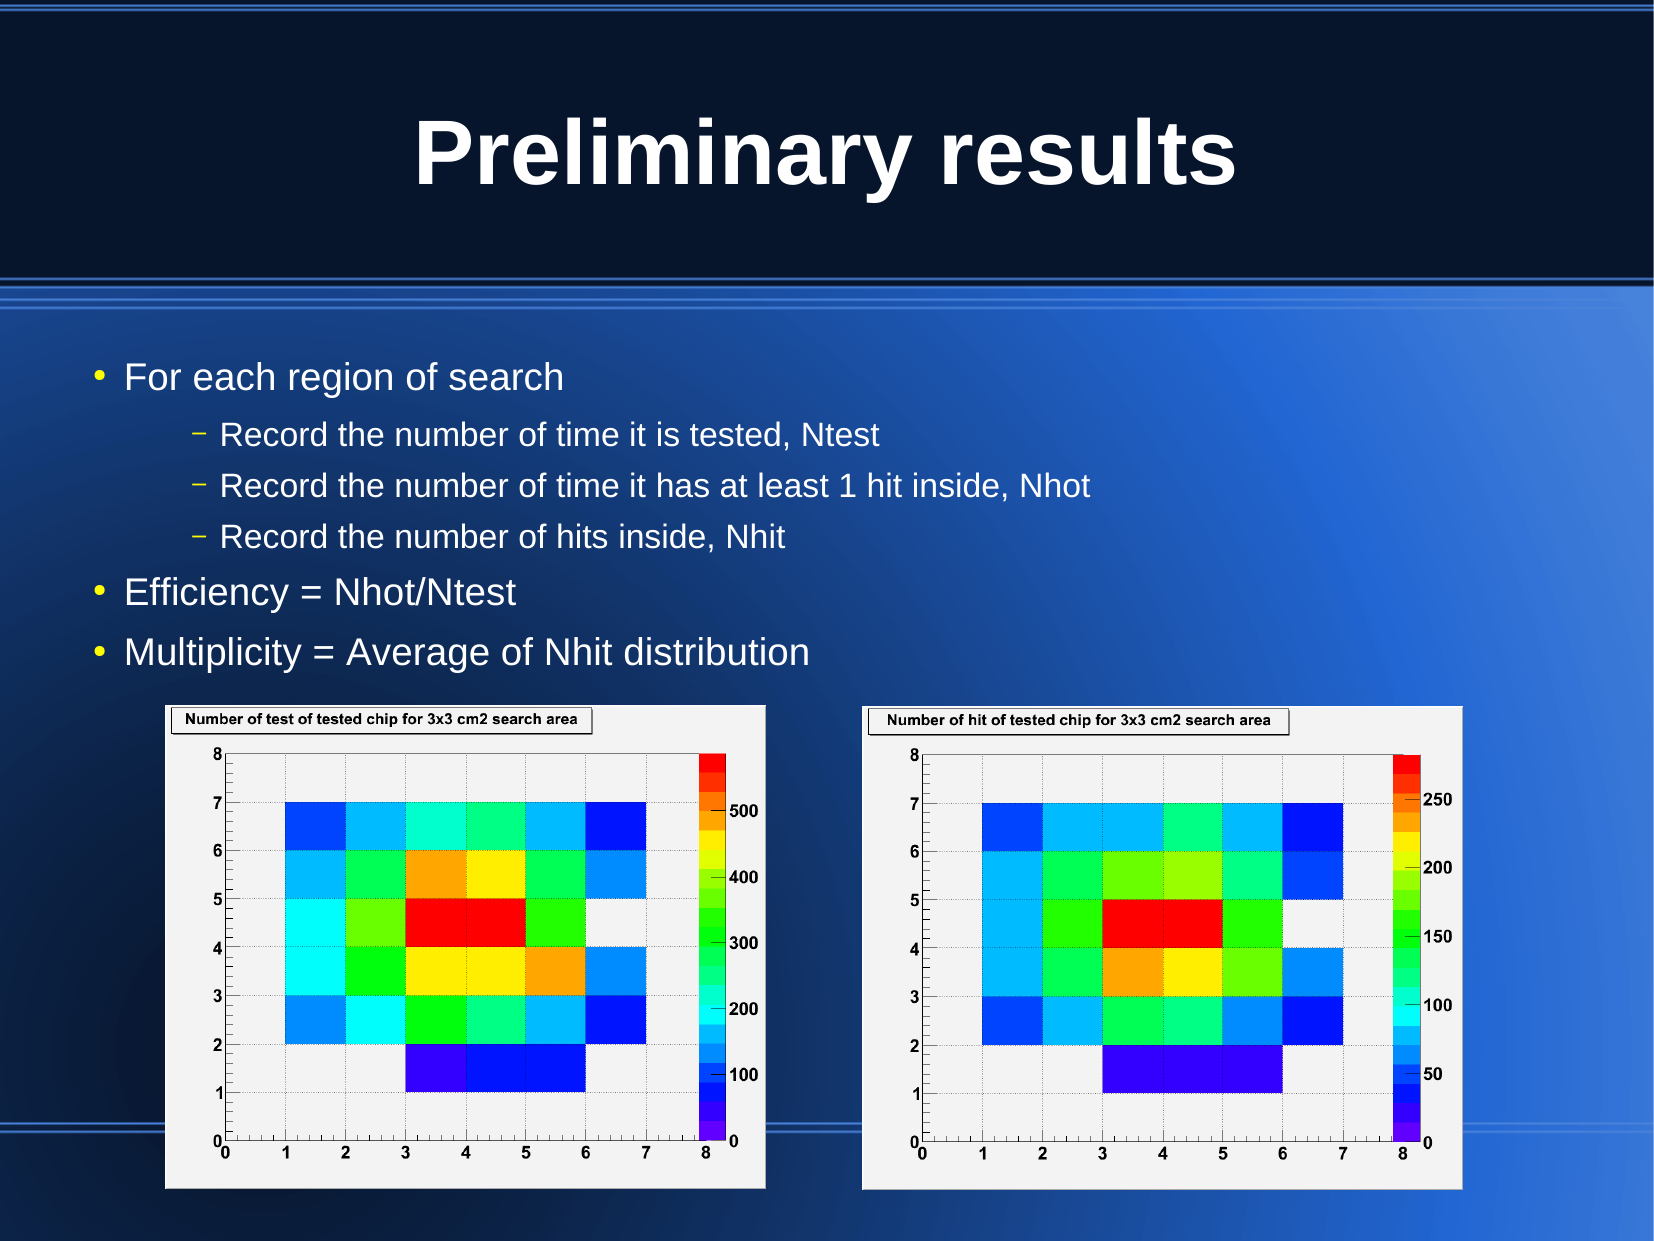

# Preliminary results
For each region of search
Record the number of time it is tested, Ntest
Record the number of time it has at least 1 hit inside, Nhot
Record the number of hits inside, Nhit
Efficiency = Nhot/Ntest
Multiplicity = Average of Nhit distribution